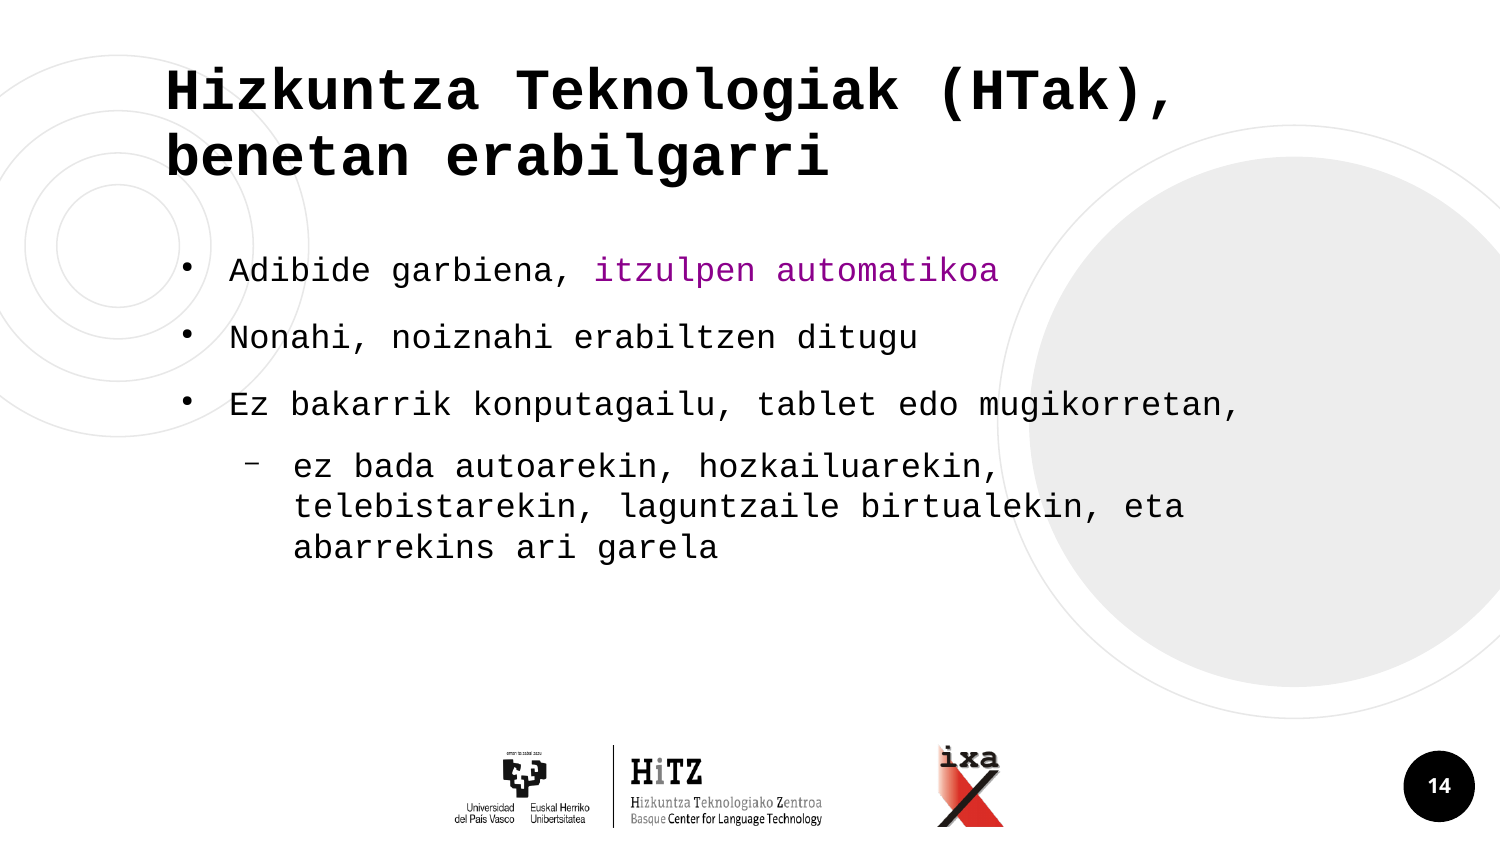

Hizkuntza Teknologiak (HTak), benetan erabilgarri
# Adibide garbiena, itzulpen automatikoa
Nonahi, noiznahi erabiltzen ditugu
Ez bakarrik konputagailu, tablet edo mugikorretan,
ez bada autoarekin, hozkailuarekin, telebistarekin, laguntzaile birtualekin, eta abarrekins ari garela